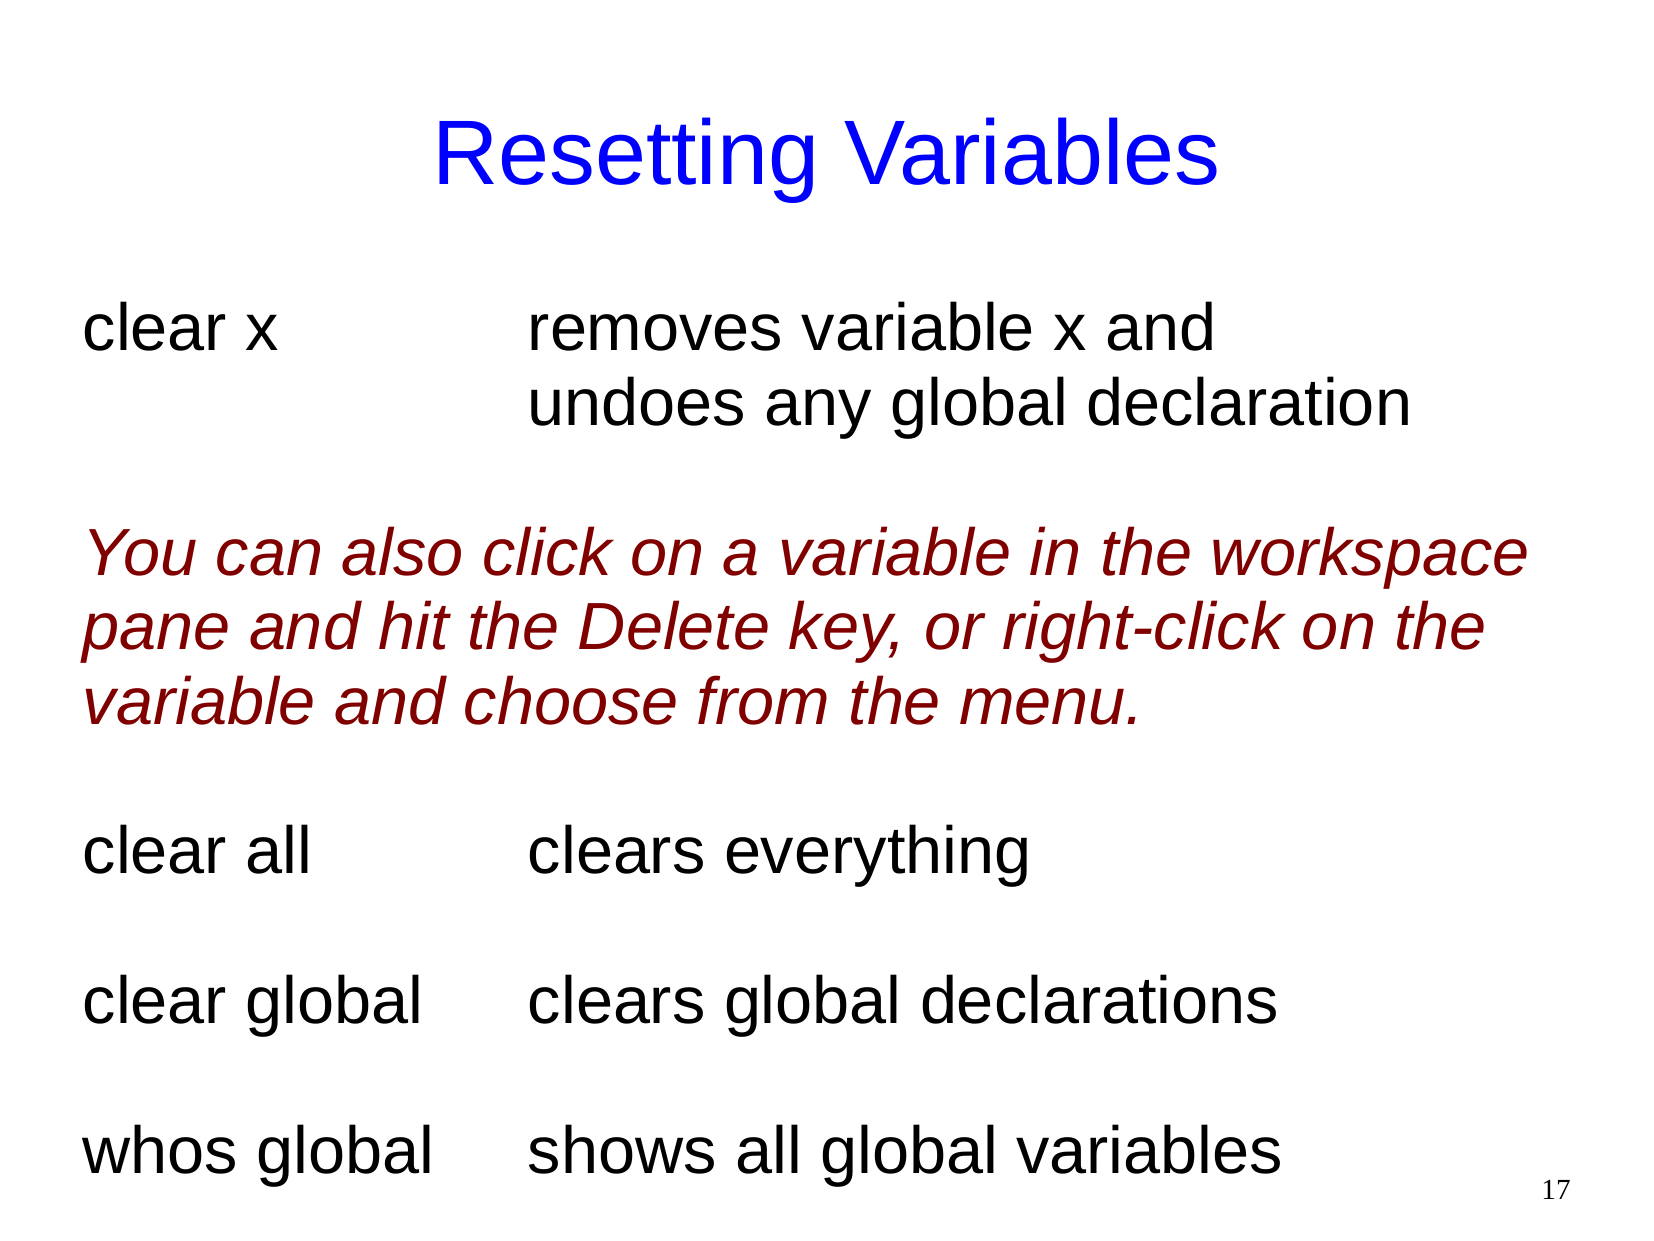

# Resetting Variables
clear x	removes variable x and
	undoes any global declaration
You can also click on a variable in the workspace pane and hit the Delete key, or right-click on the variable and choose from the menu.
clear all	clears everything
clear global	clears global declarations
whos global	shows all global variables
17